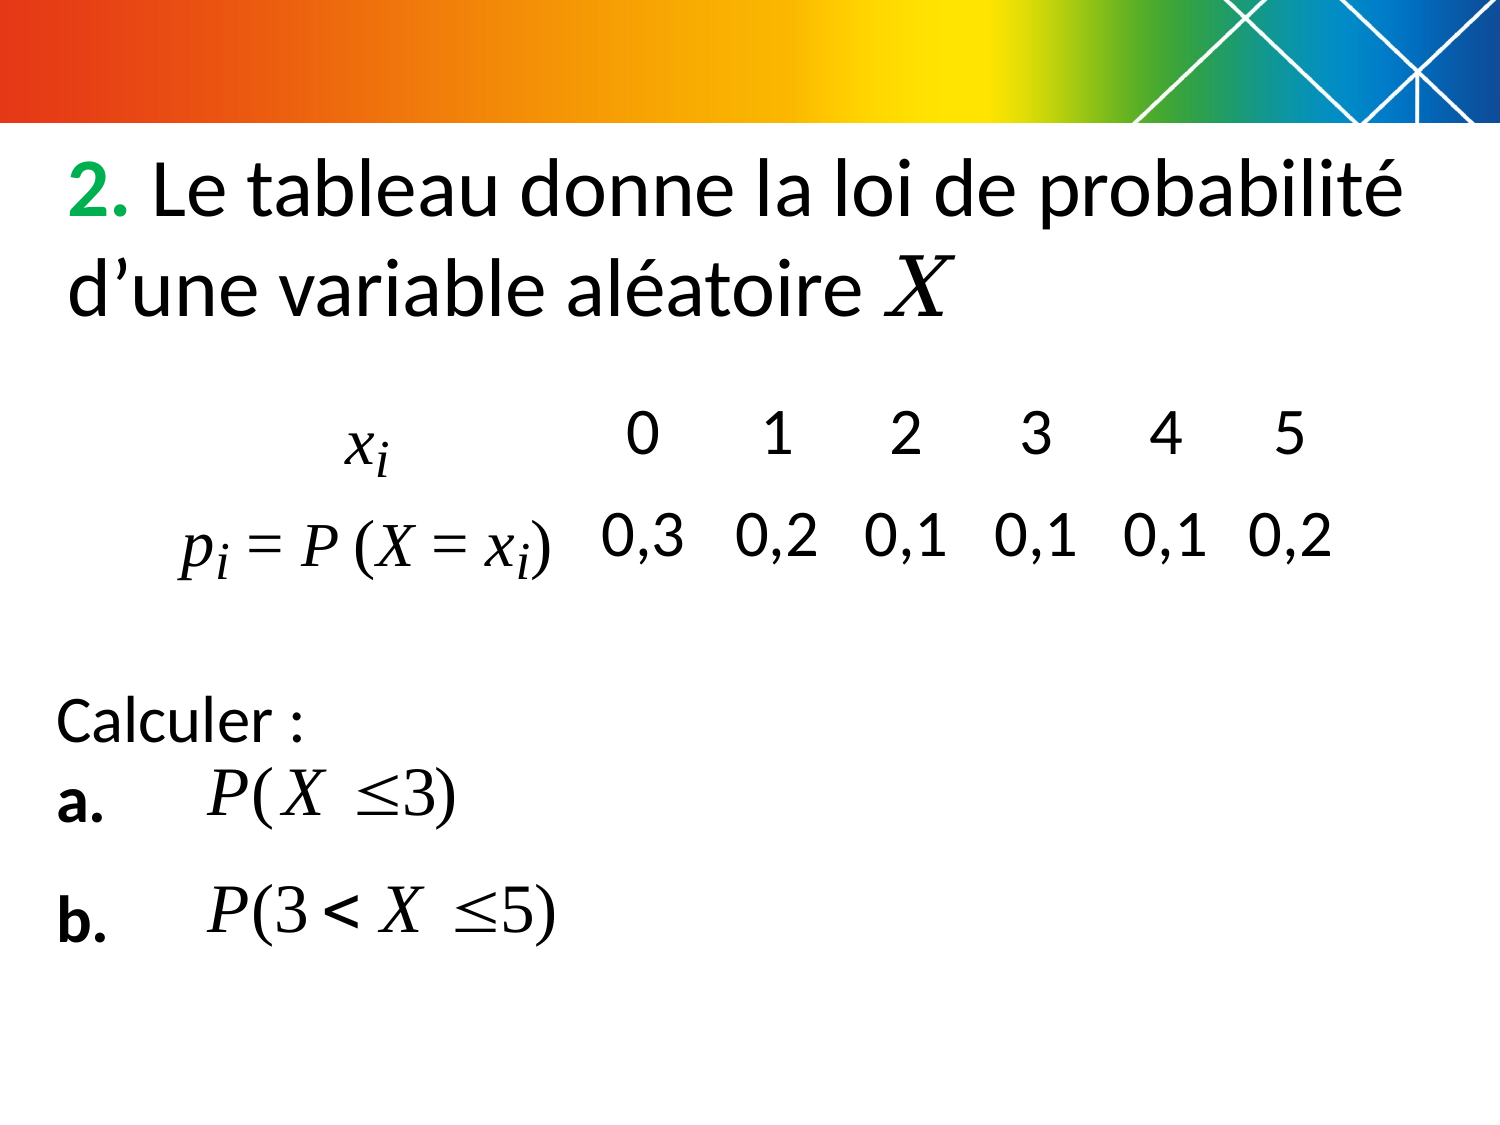

# 2. Le tableau donne la loi de probabilité d’une variable aléatoire X
| xi | 0 | 1 | 2 | 3 | 4 | 5 |
| --- | --- | --- | --- | --- | --- | --- |
| pi = P (X = xi) | 0,3 | 0,2 | 0,1 | 0,1 | 0,1 | 0,2 |
Calculer :
a.
b.